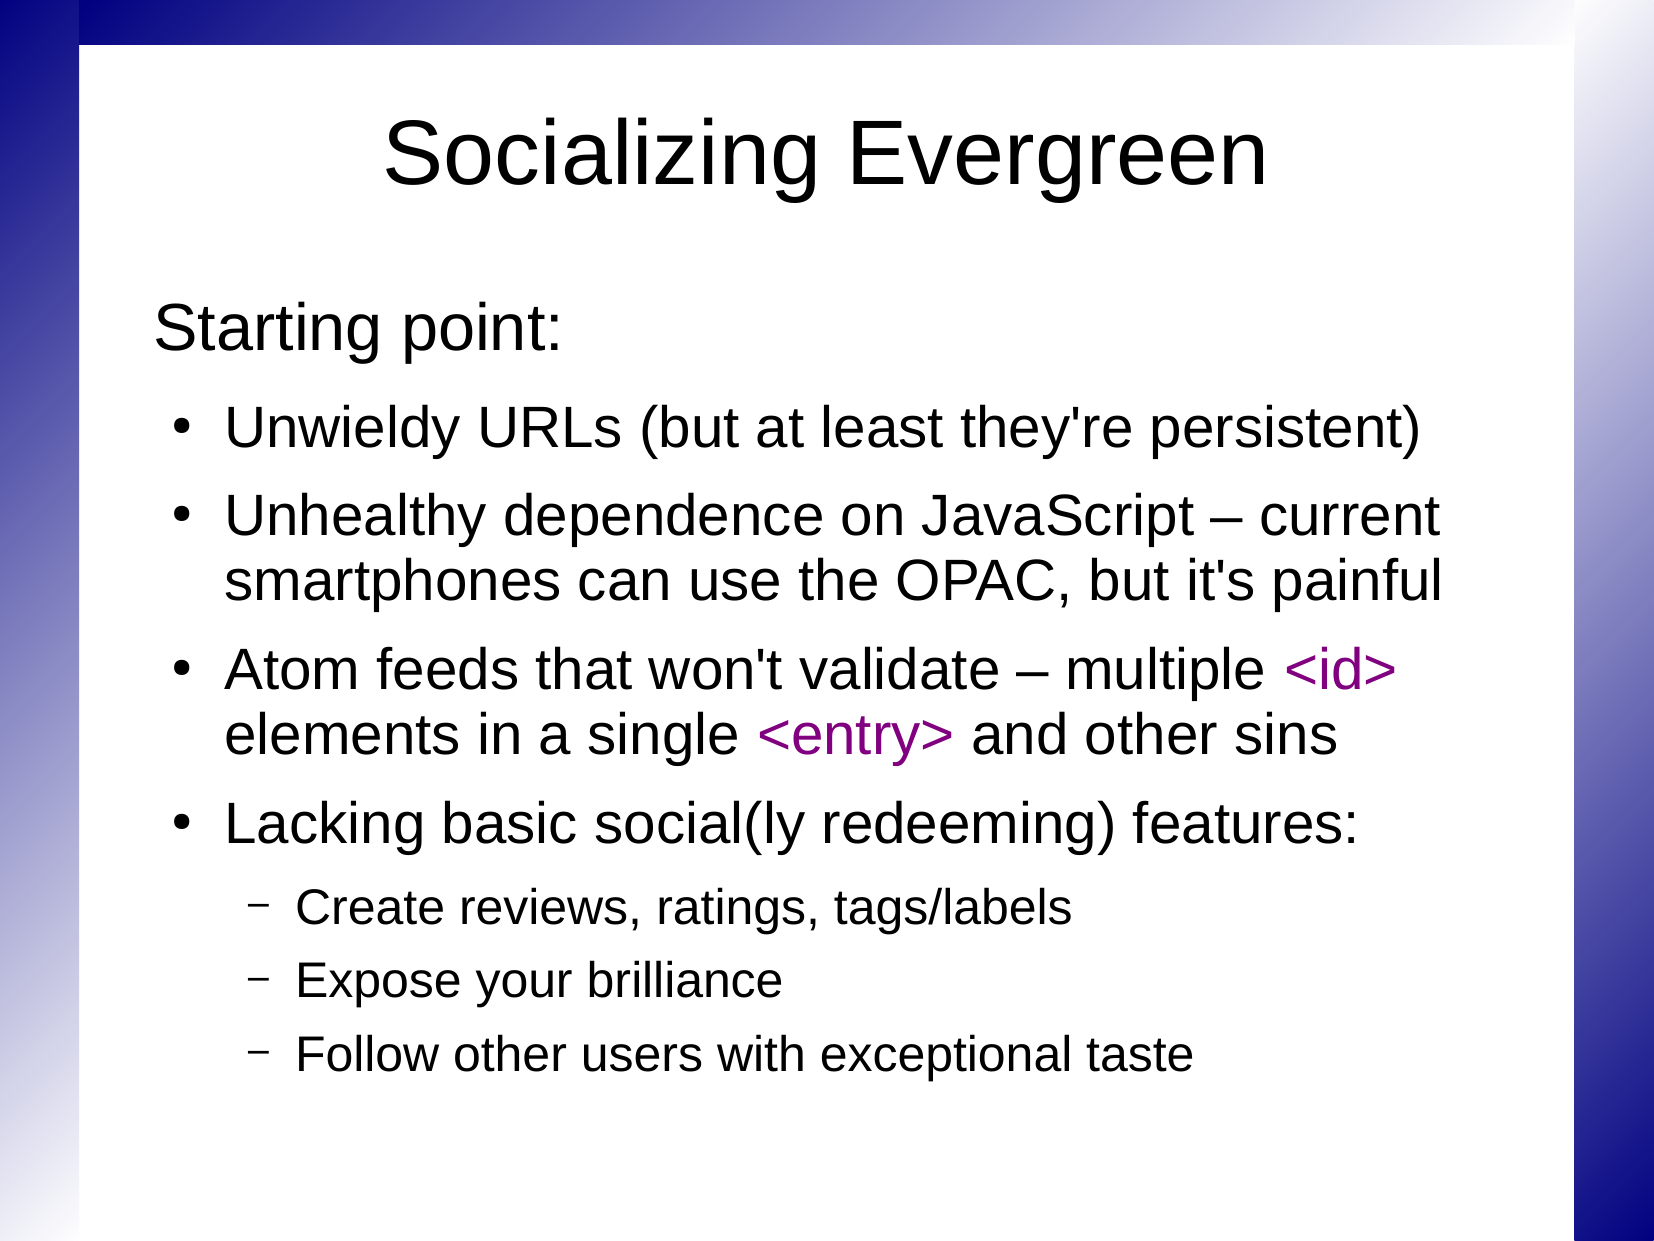

# Socializing Evergreen
Starting point:
Unwieldy URLs (but at least they're persistent)
Unhealthy dependence on JavaScript – current smartphones can use the OPAC, but it's painful
Atom feeds that won't validate – multiple <id> elements in a single <entry> and other sins
Lacking basic social(ly redeeming) features:
Create reviews, ratings, tags/labels
Expose your brilliance
Follow other users with exceptional taste